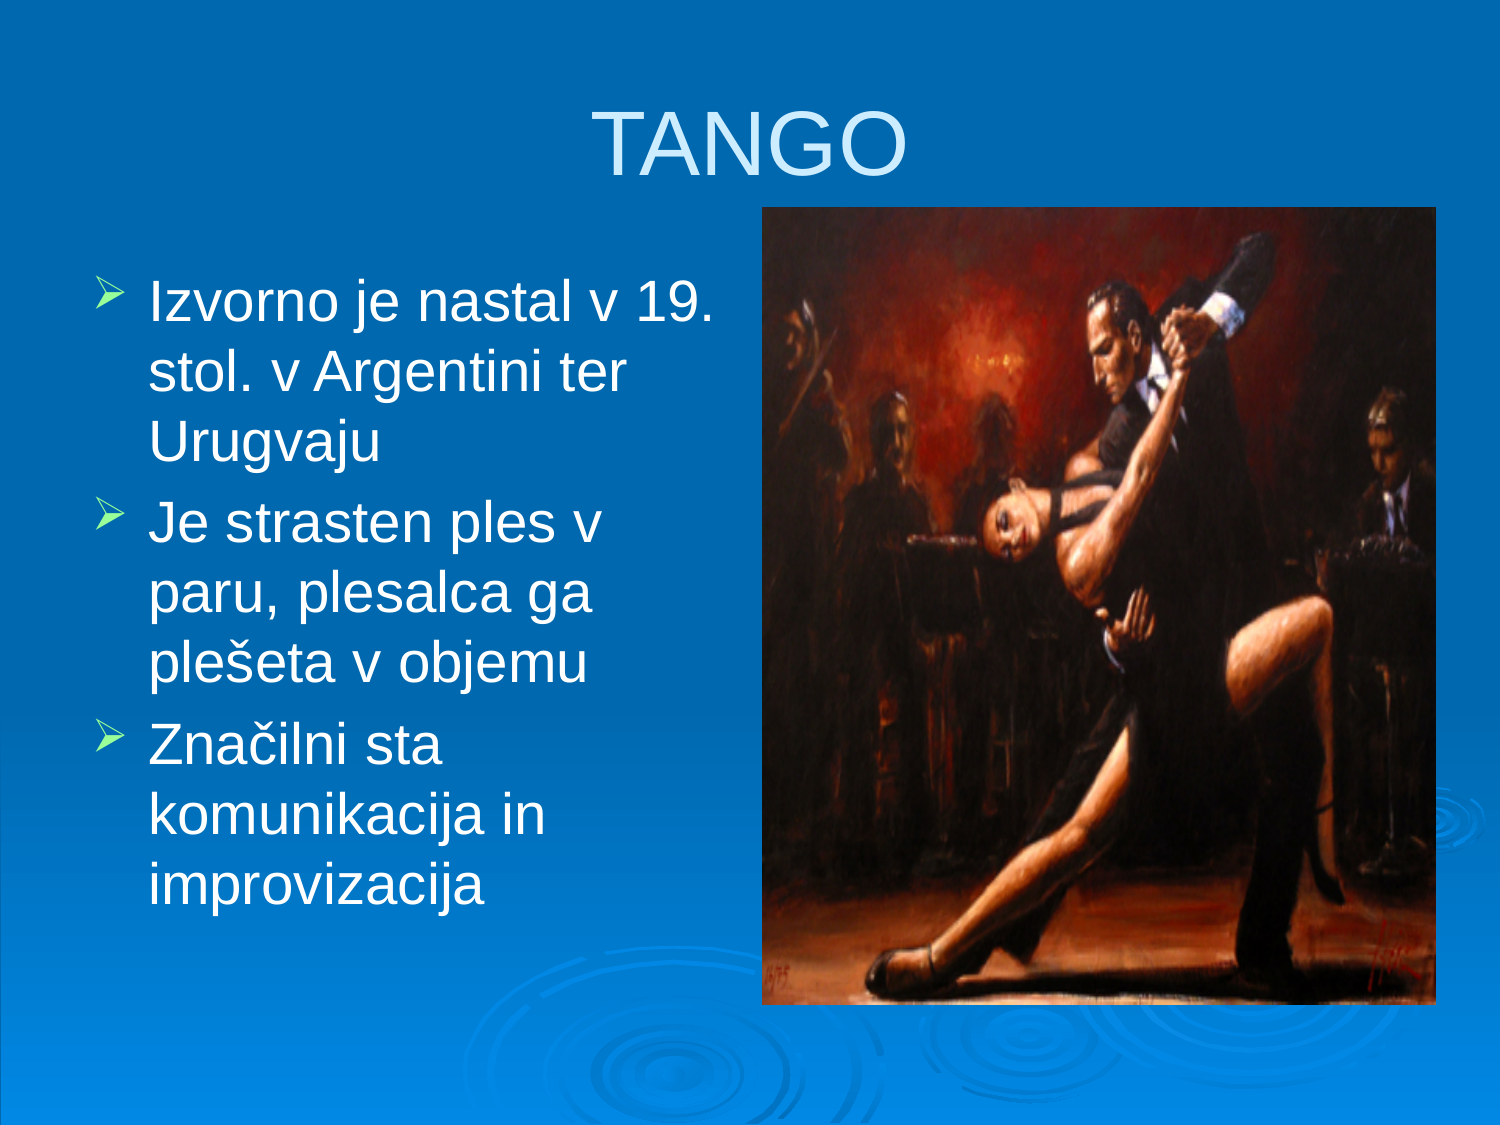

# TANGO
Izvorno je nastal v 19. stol. v Argentini ter Urugvaju
Je strasten ples v paru, plesalca ga plešeta v objemu
Značilni sta komunikacija in improvizacija